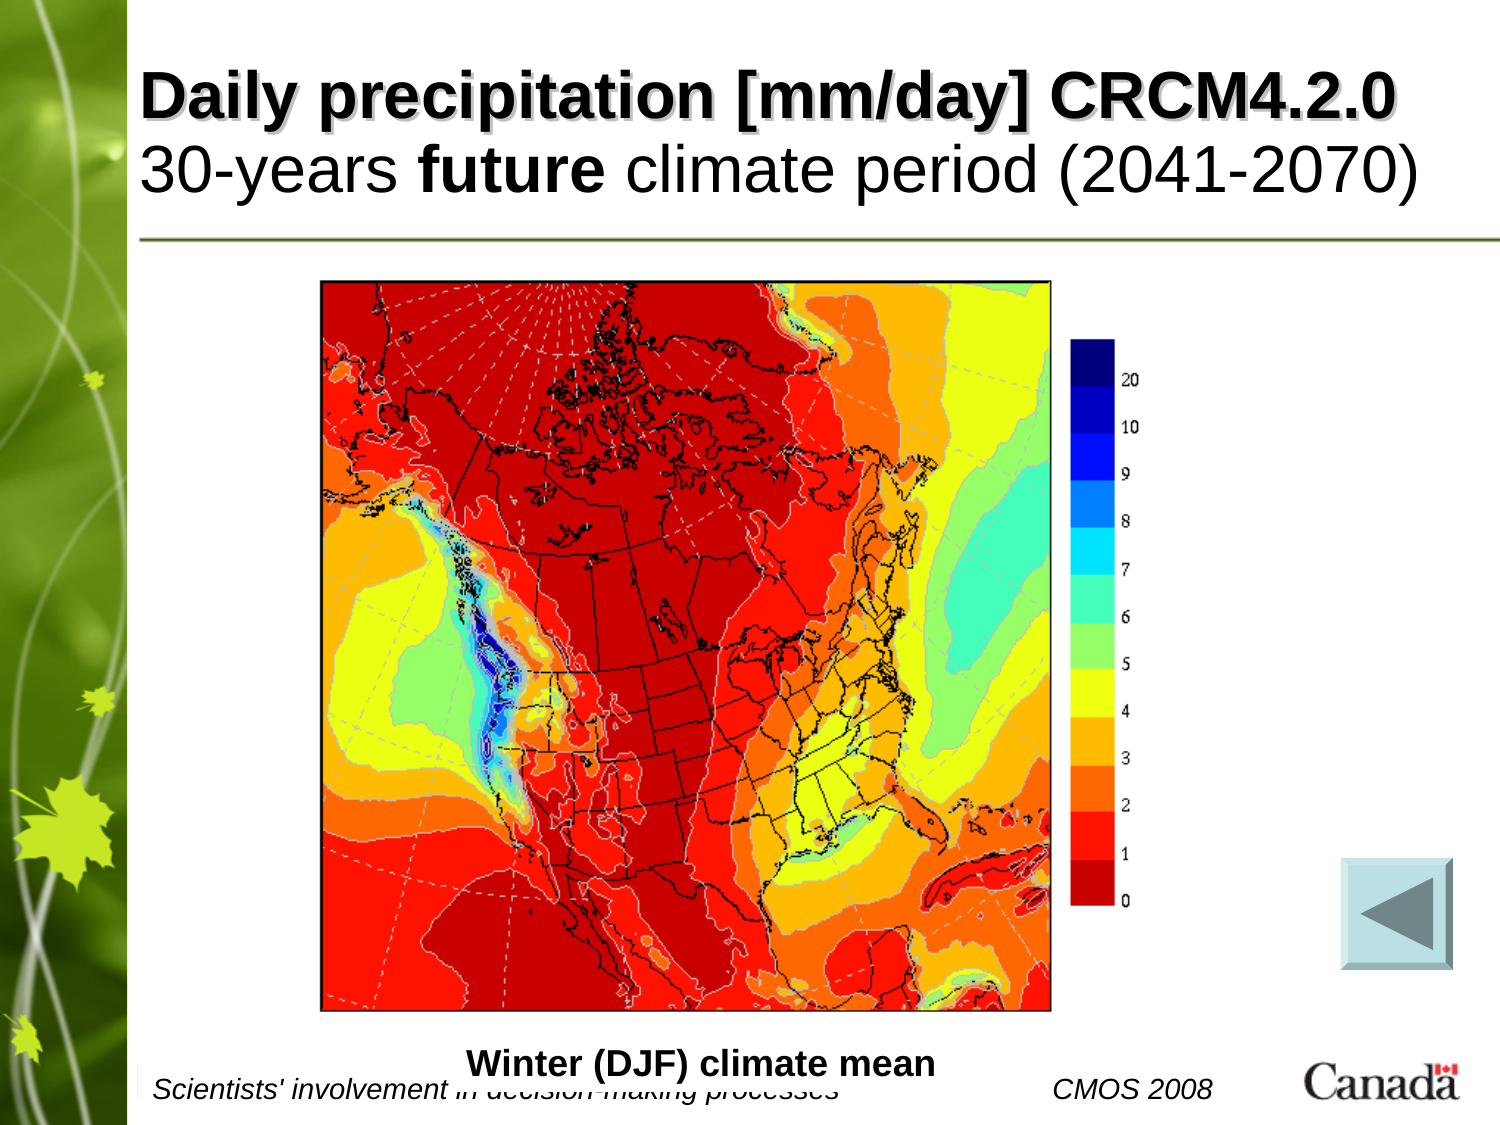

# Daily precipitation [mm/day] CRCM4.2.0 30-years future climate period (2041-2070)
Winter (DJF) climate mean